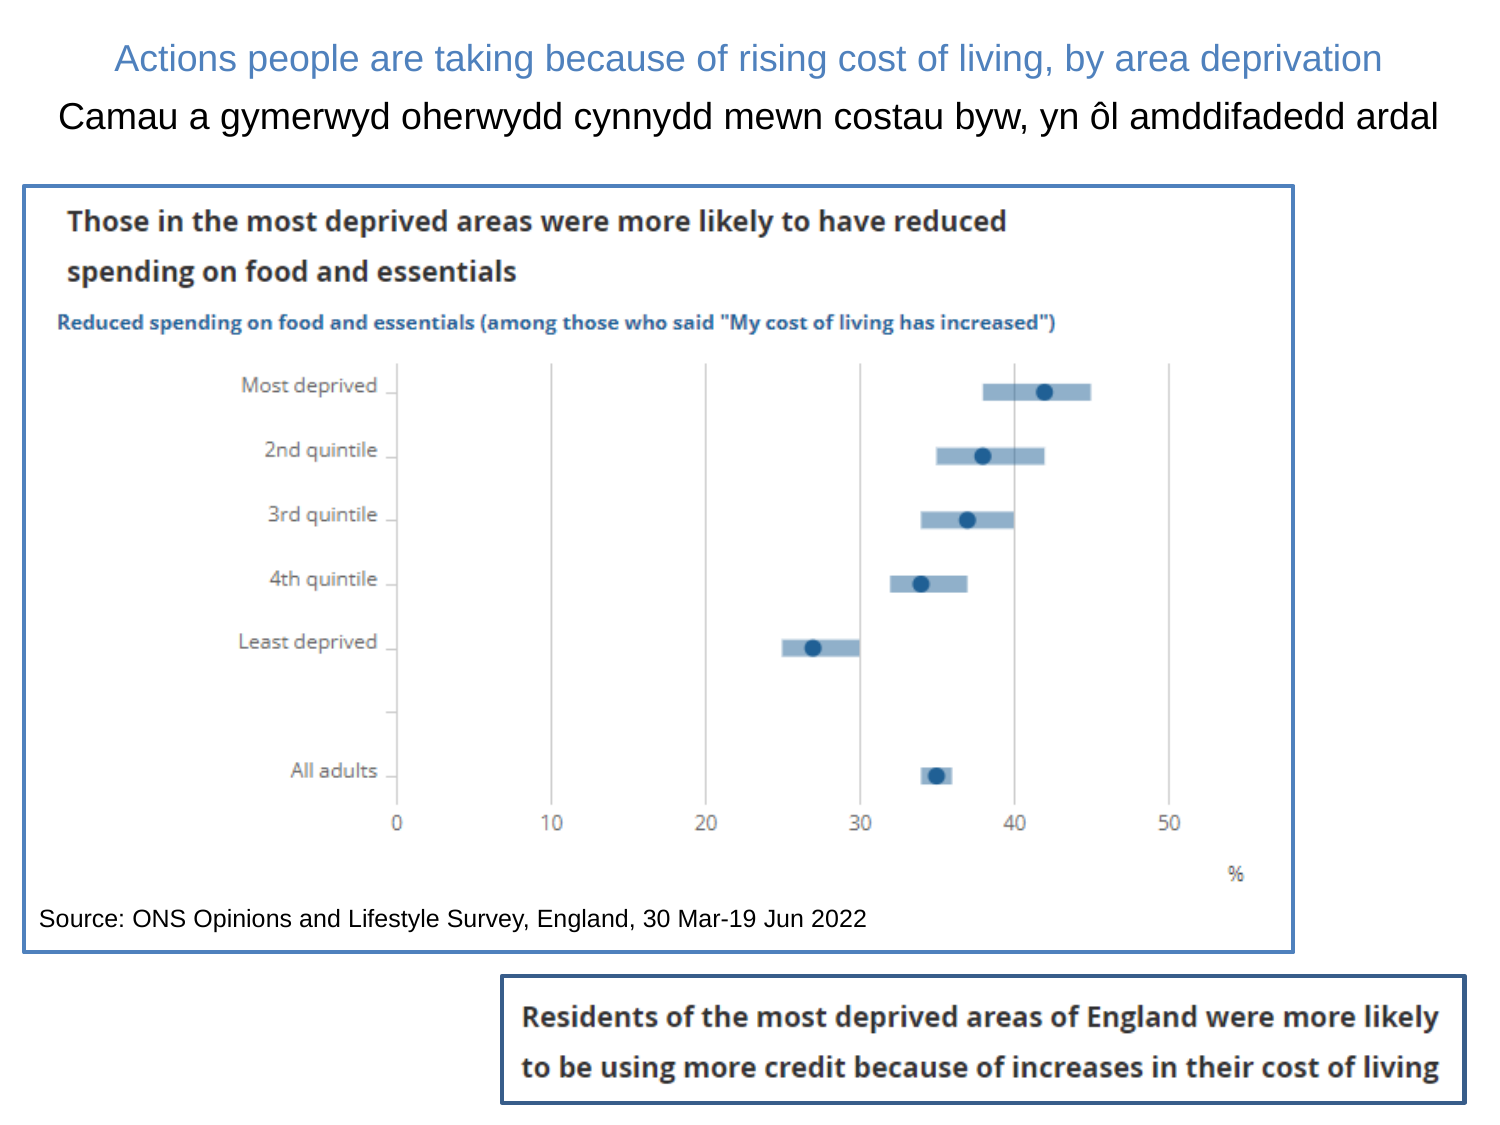

Actions people are taking because of rising cost of living, by area deprivation
Camau a gymerwyd oherwydd cynnydd mewn costau byw, yn ôl amddifadedd ardal
Source: ONS Opinions and Lifestyle Survey, England, 30 Mar-19 Jun 2022